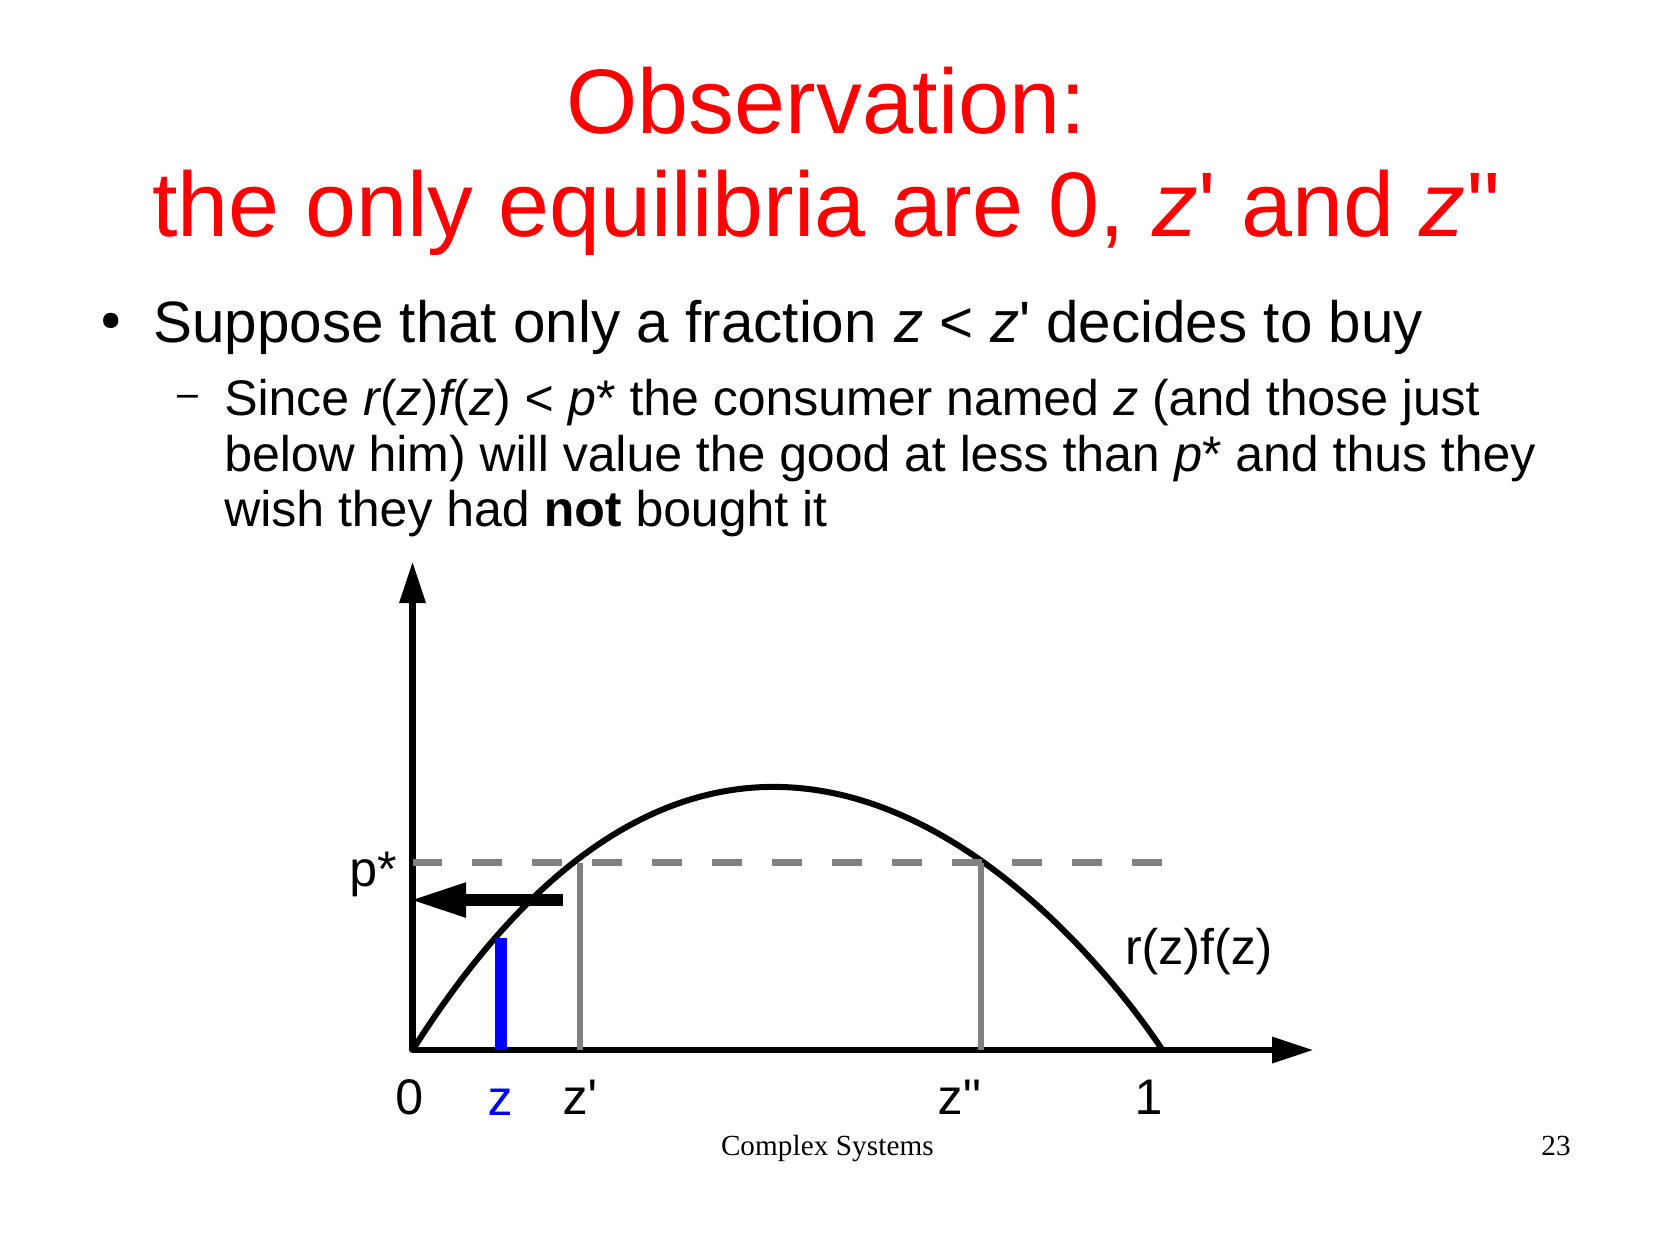

# Observation: the only equilibria are 0, z' and z''
Suppose that only a fraction z < z' decides to buy
Since r(z)f(z) < p* the consumer named z (and those just below him) will value the good at less than p* and thus they wish they had not bought it
p*
r(z)f(z)
0
z'
z''
1
z
Complex Systems
23